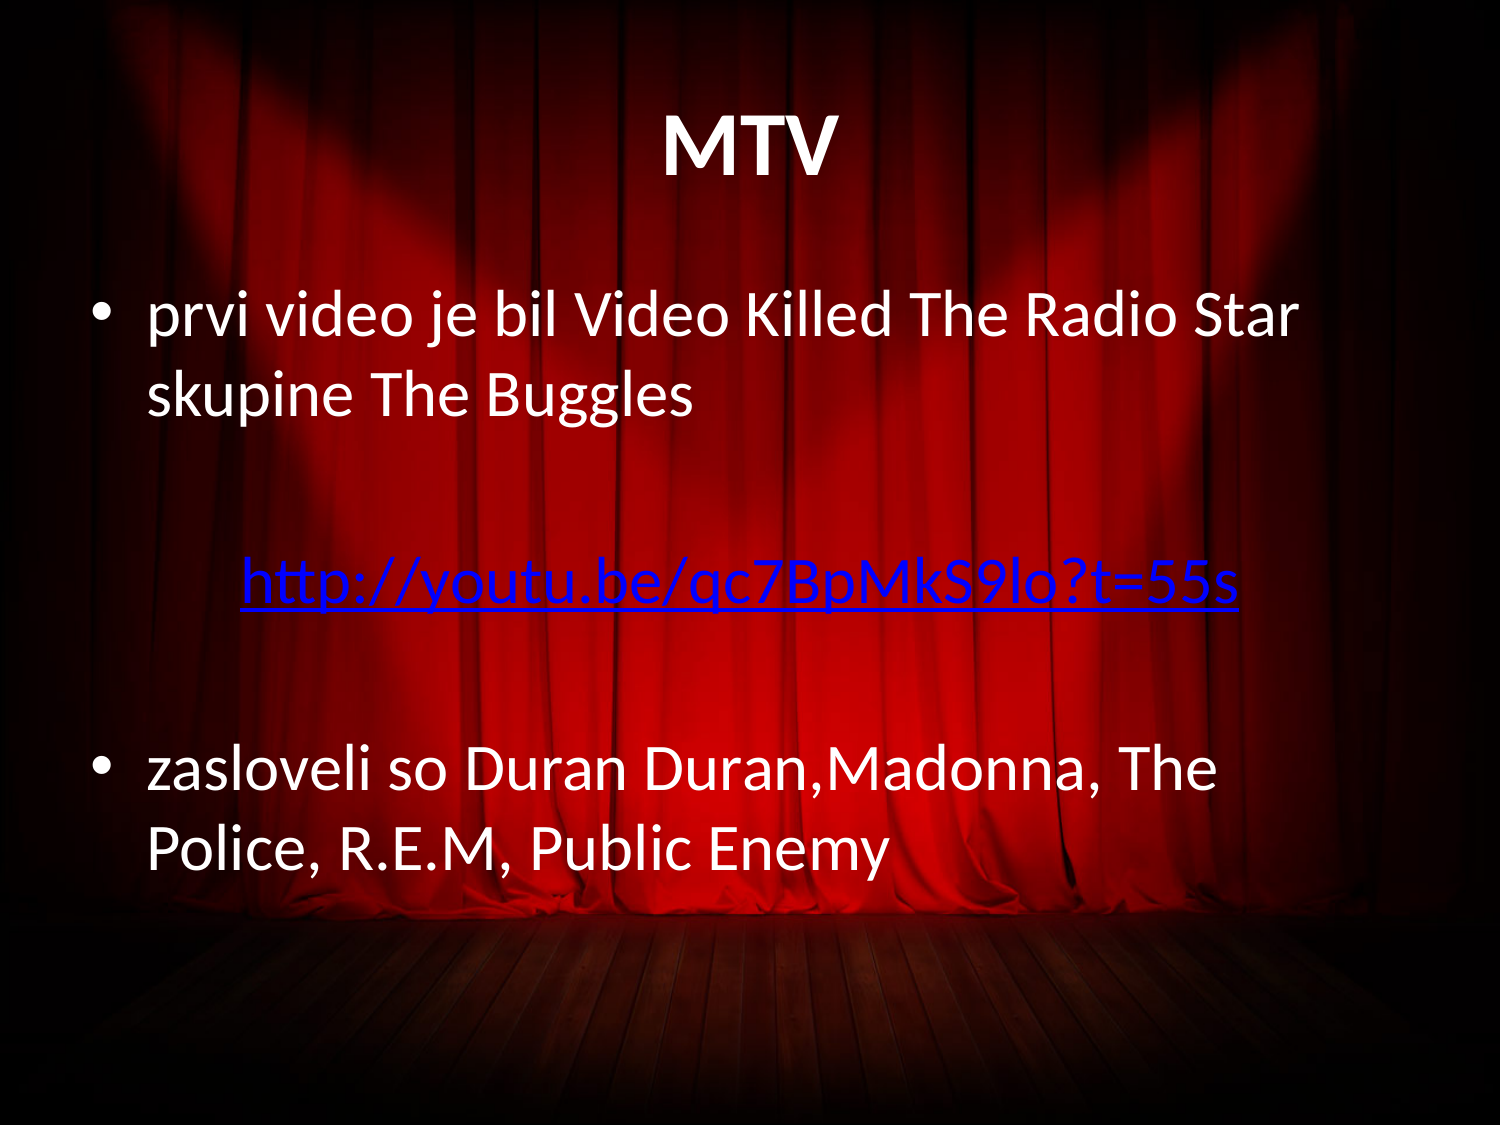

# MTV
prvi video je bil Video Killed The Radio Star skupine The Buggles
 http://youtu.be/qc7BpMkS9lo?t=55s
zasloveli so Duran Duran,Madonna, The Police, R.E.M, Public Enemy